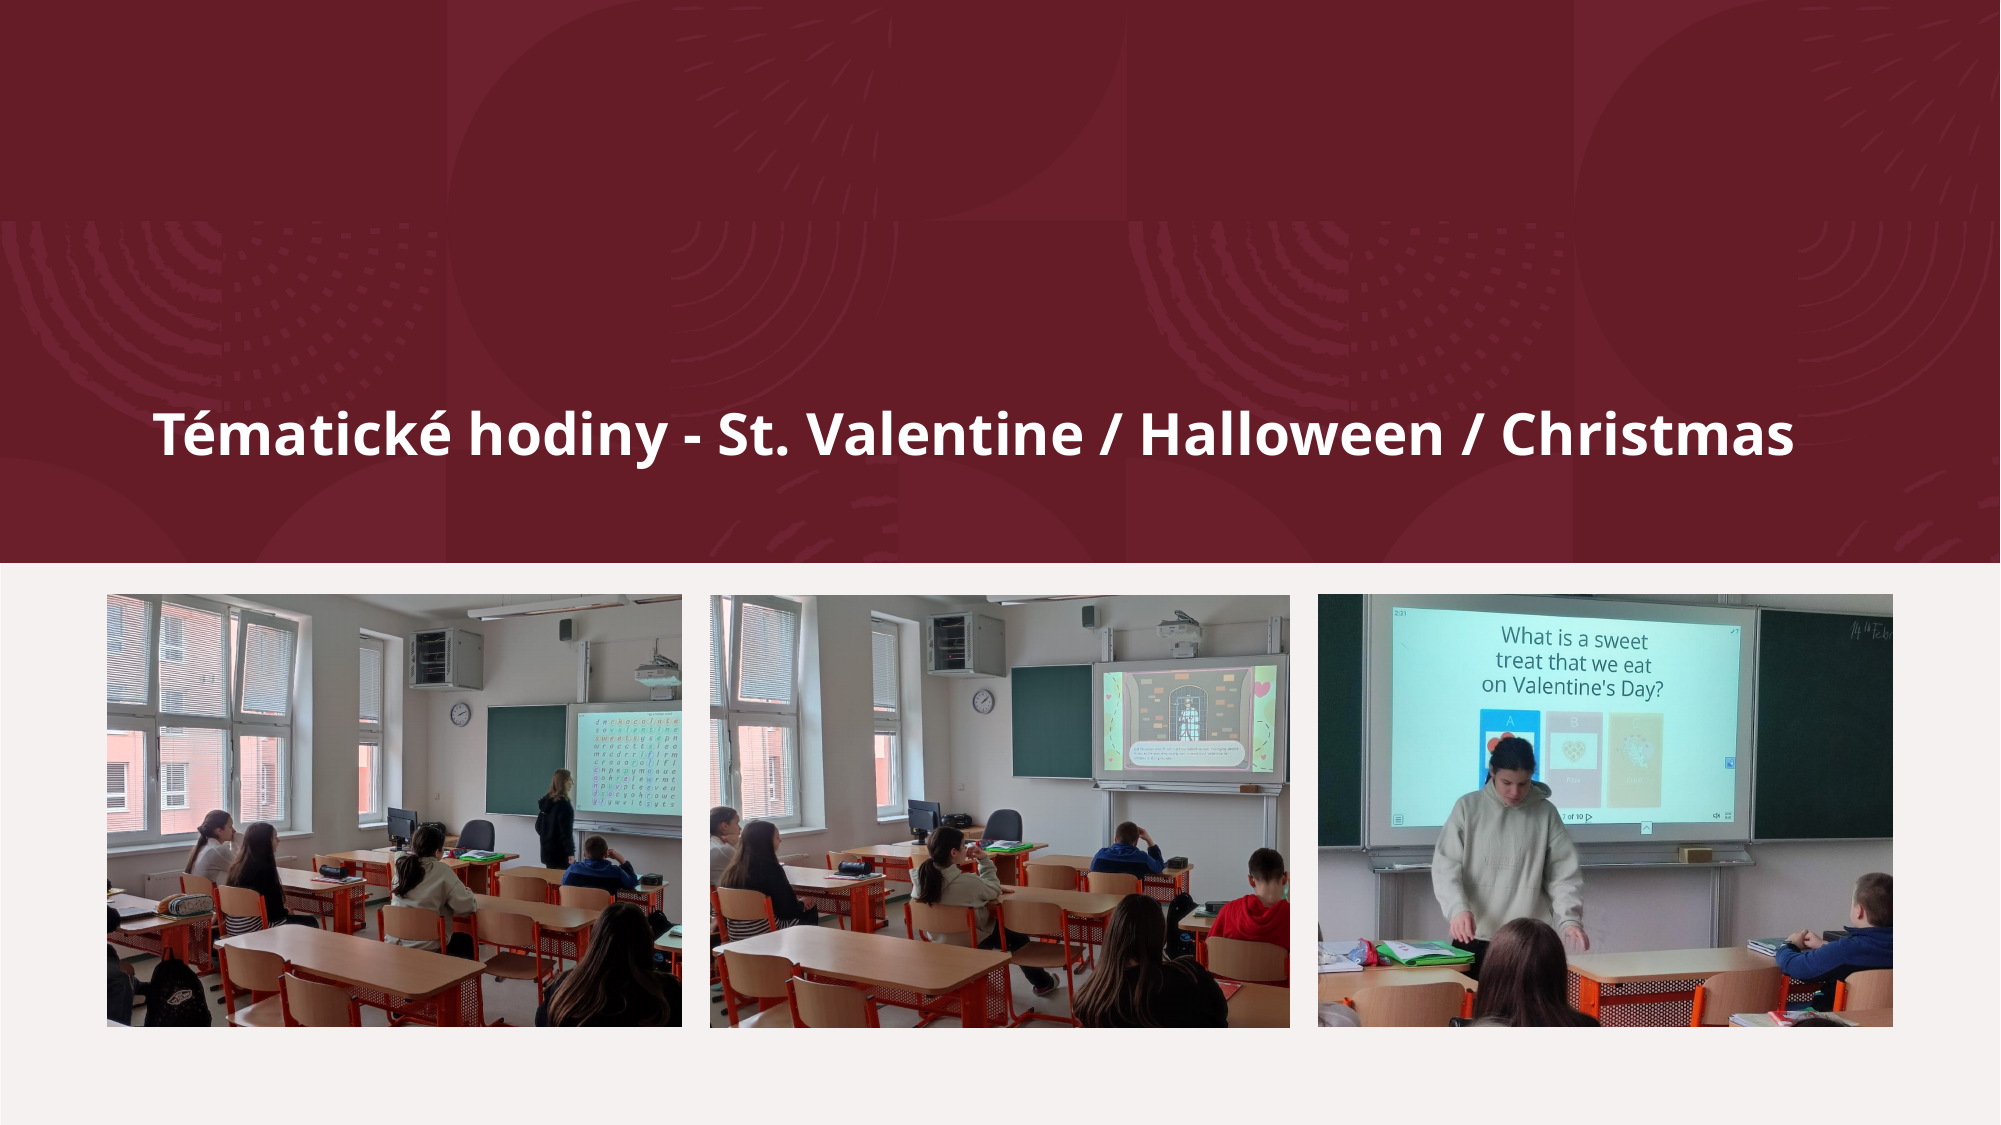

# Tématické hodiny - St. Valentine / Halloween / Christmas